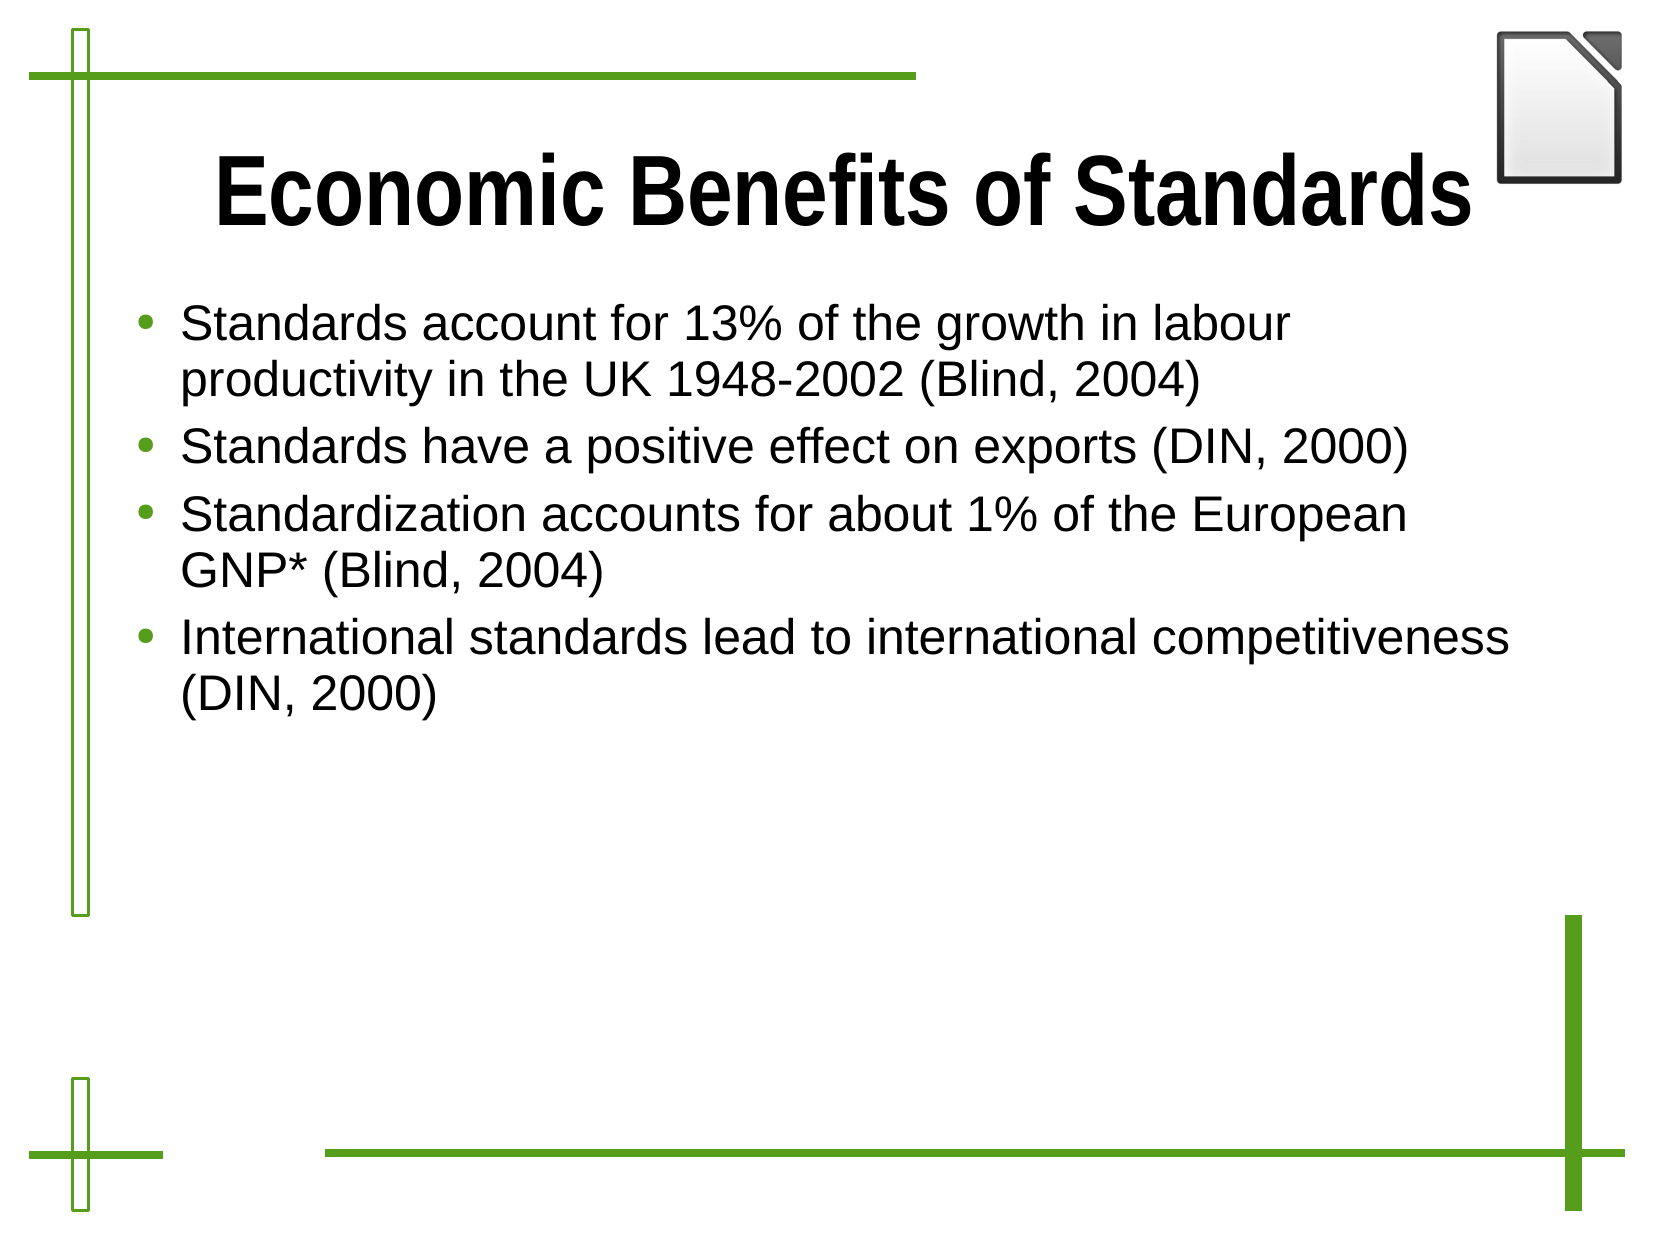

# Economic Benefits of Standards
Standards account for 13% of the growth in labour productivity in the UK 1948-2002 (Blind, 2004)
Standards have a positive effect on exports (DIN, 2000)
Standardization accounts for about 1% of the European GNP* (Blind, 2004)
International standards lead to international competitiveness (DIN, 2000)